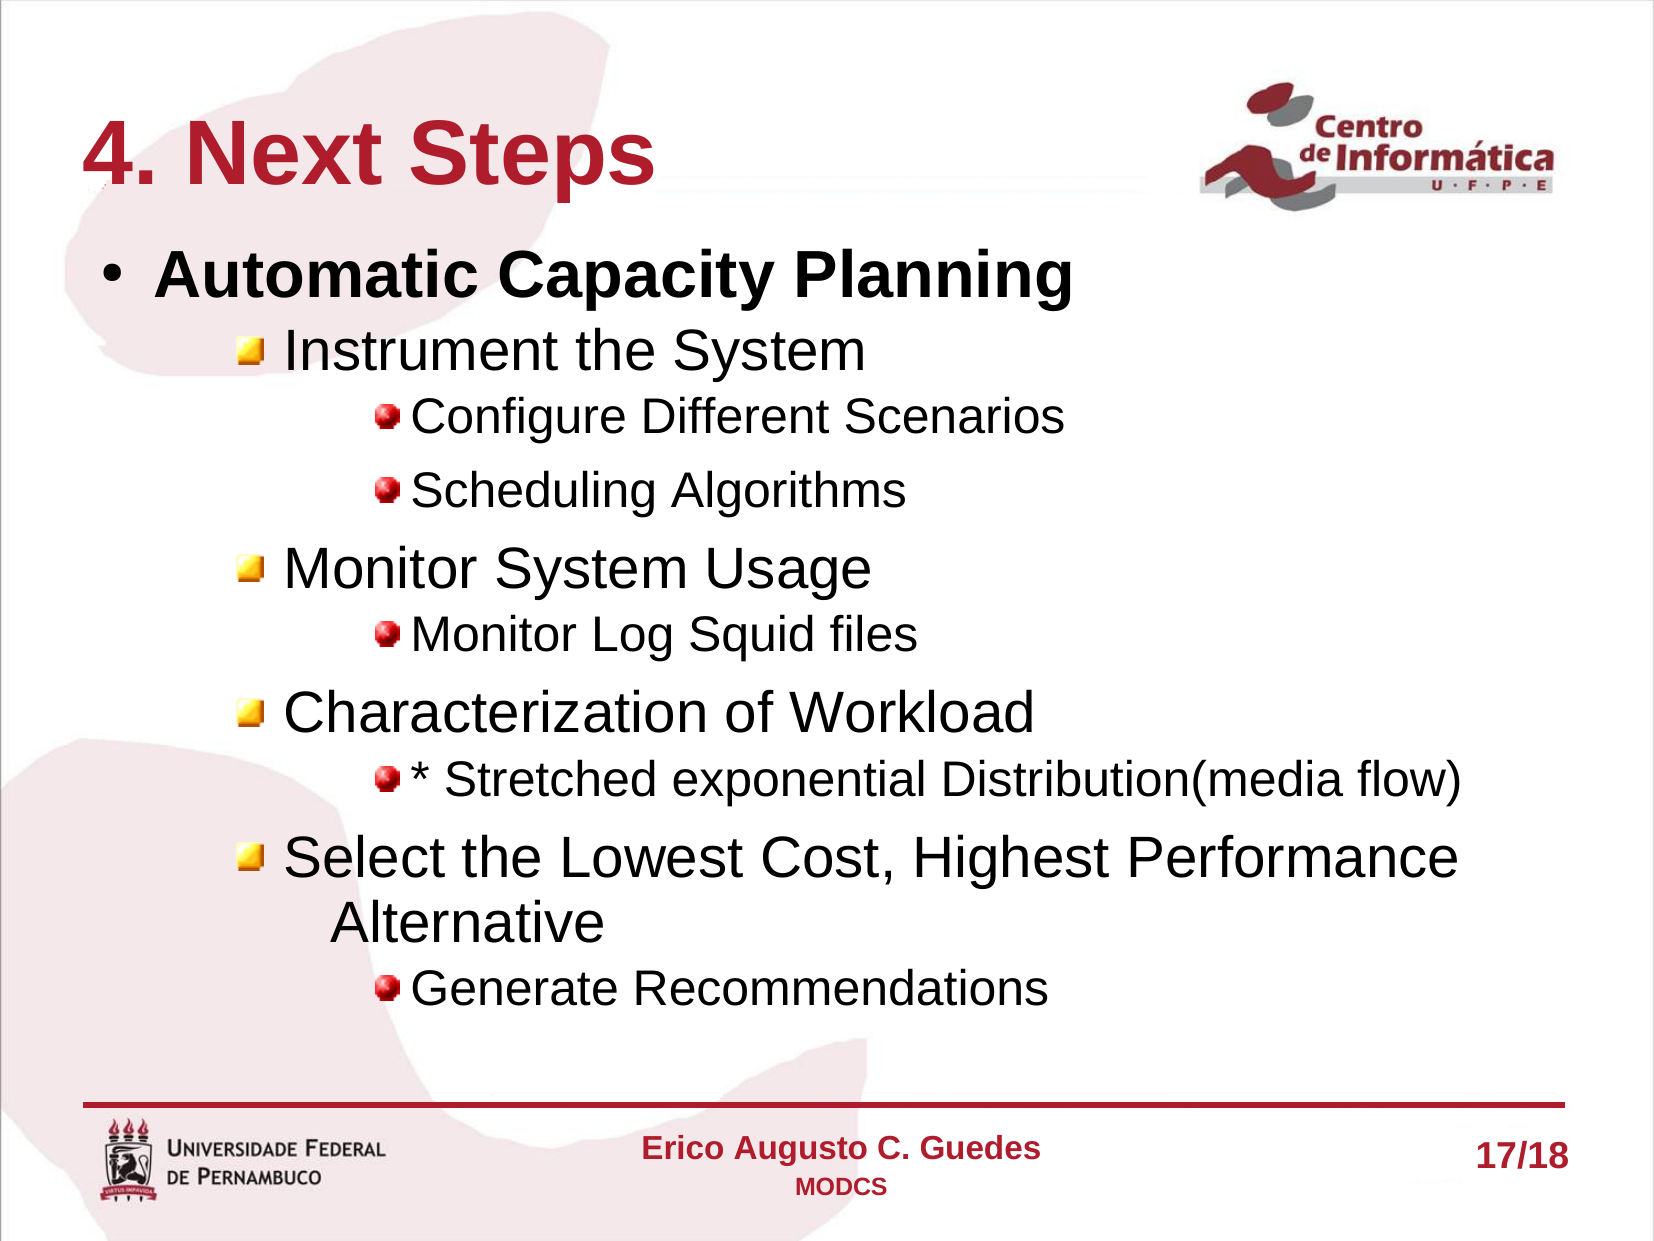

# 4. Next Steps
Automatic Capacity Planning
Instrument the System
Configure Different Scenarios
Scheduling Algorithms
Monitor System Usage
Monitor Log Squid files
Characterization of Workload
* Stretched exponential Distribution(media flow)
Select the Lowest Cost, Highest Performance Alternative
Generate Recommendations